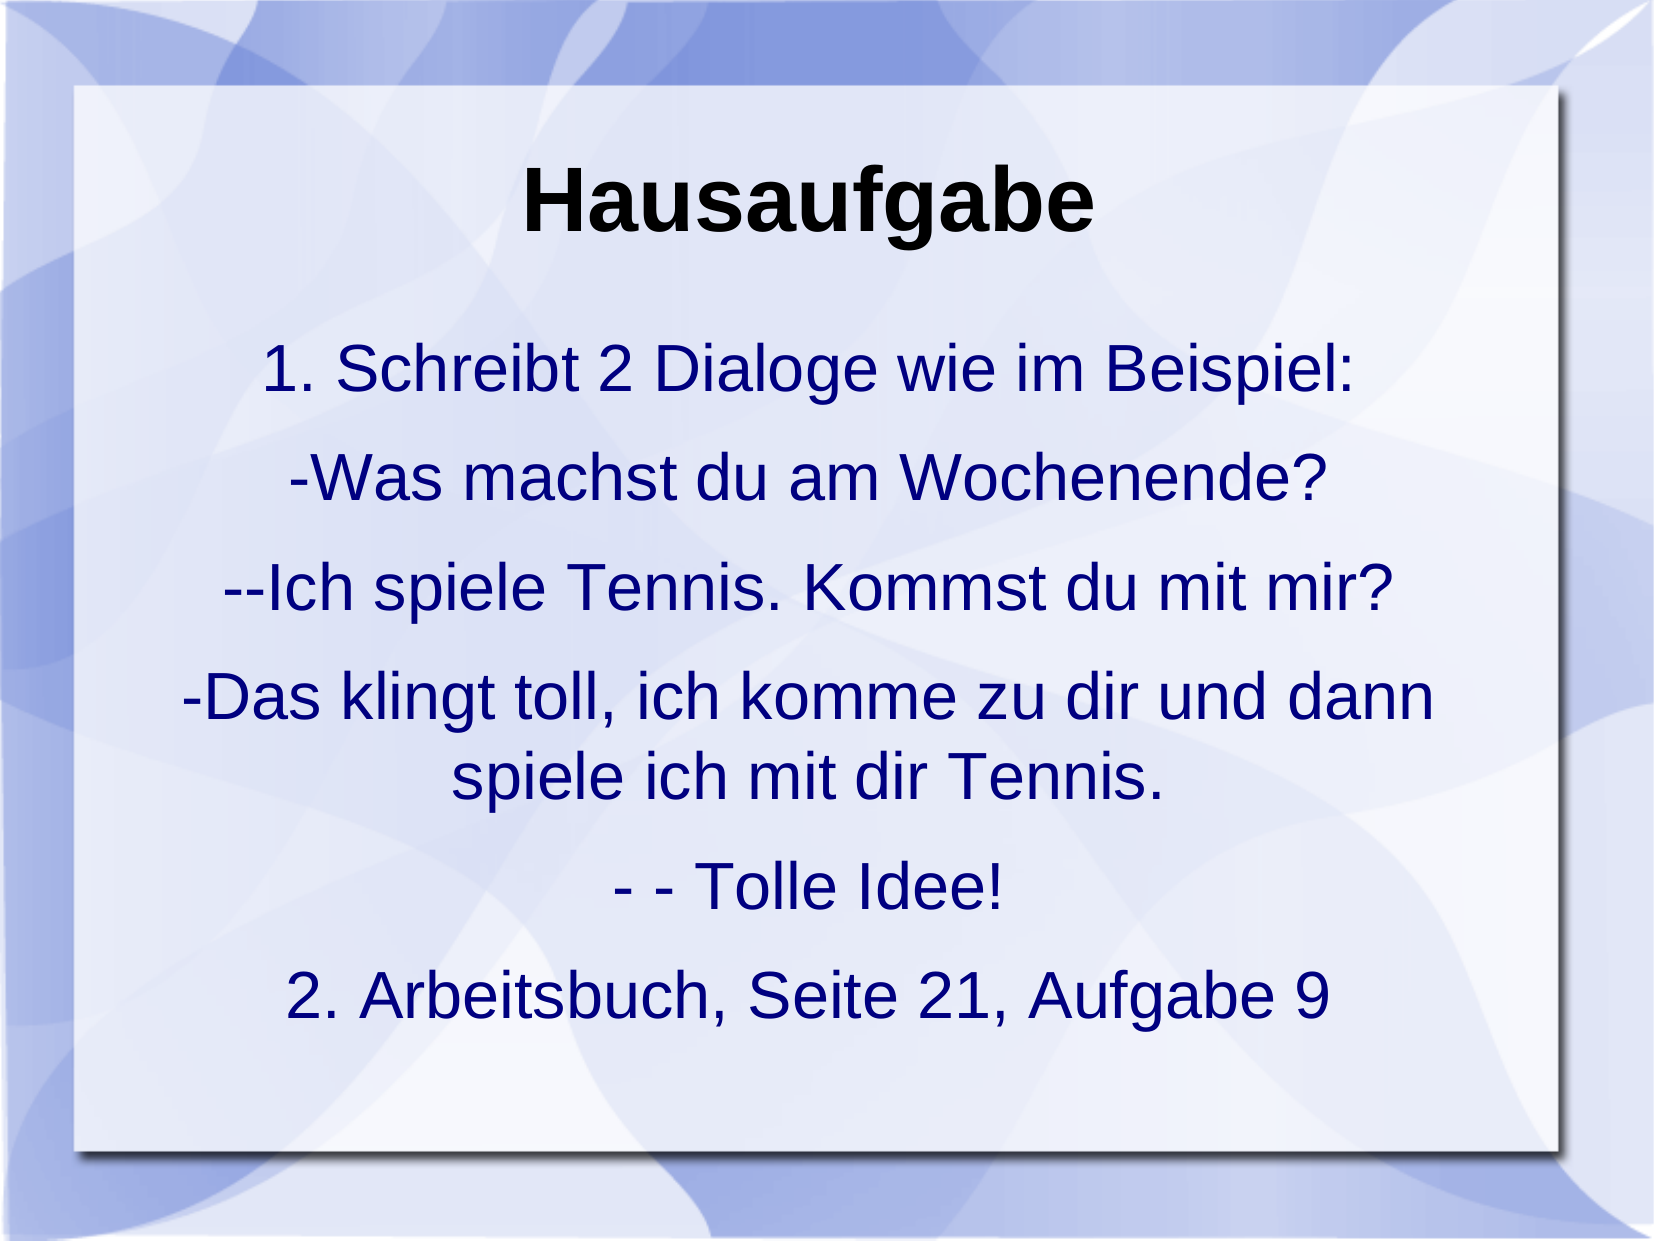

# Hausaufgabe
1. Schreibt 2 Dialoge wie im Beispiel:
-Was machst du am Wochenende?
--Ich spiele Tennis. Kommst du mit mir?
-Das klingt toll, ich komme zu dir und dann spiele ich mit dir Tennis.
- - Tolle Idee!
2. Arbeitsbuch, Seite 21, Aufgabe 9